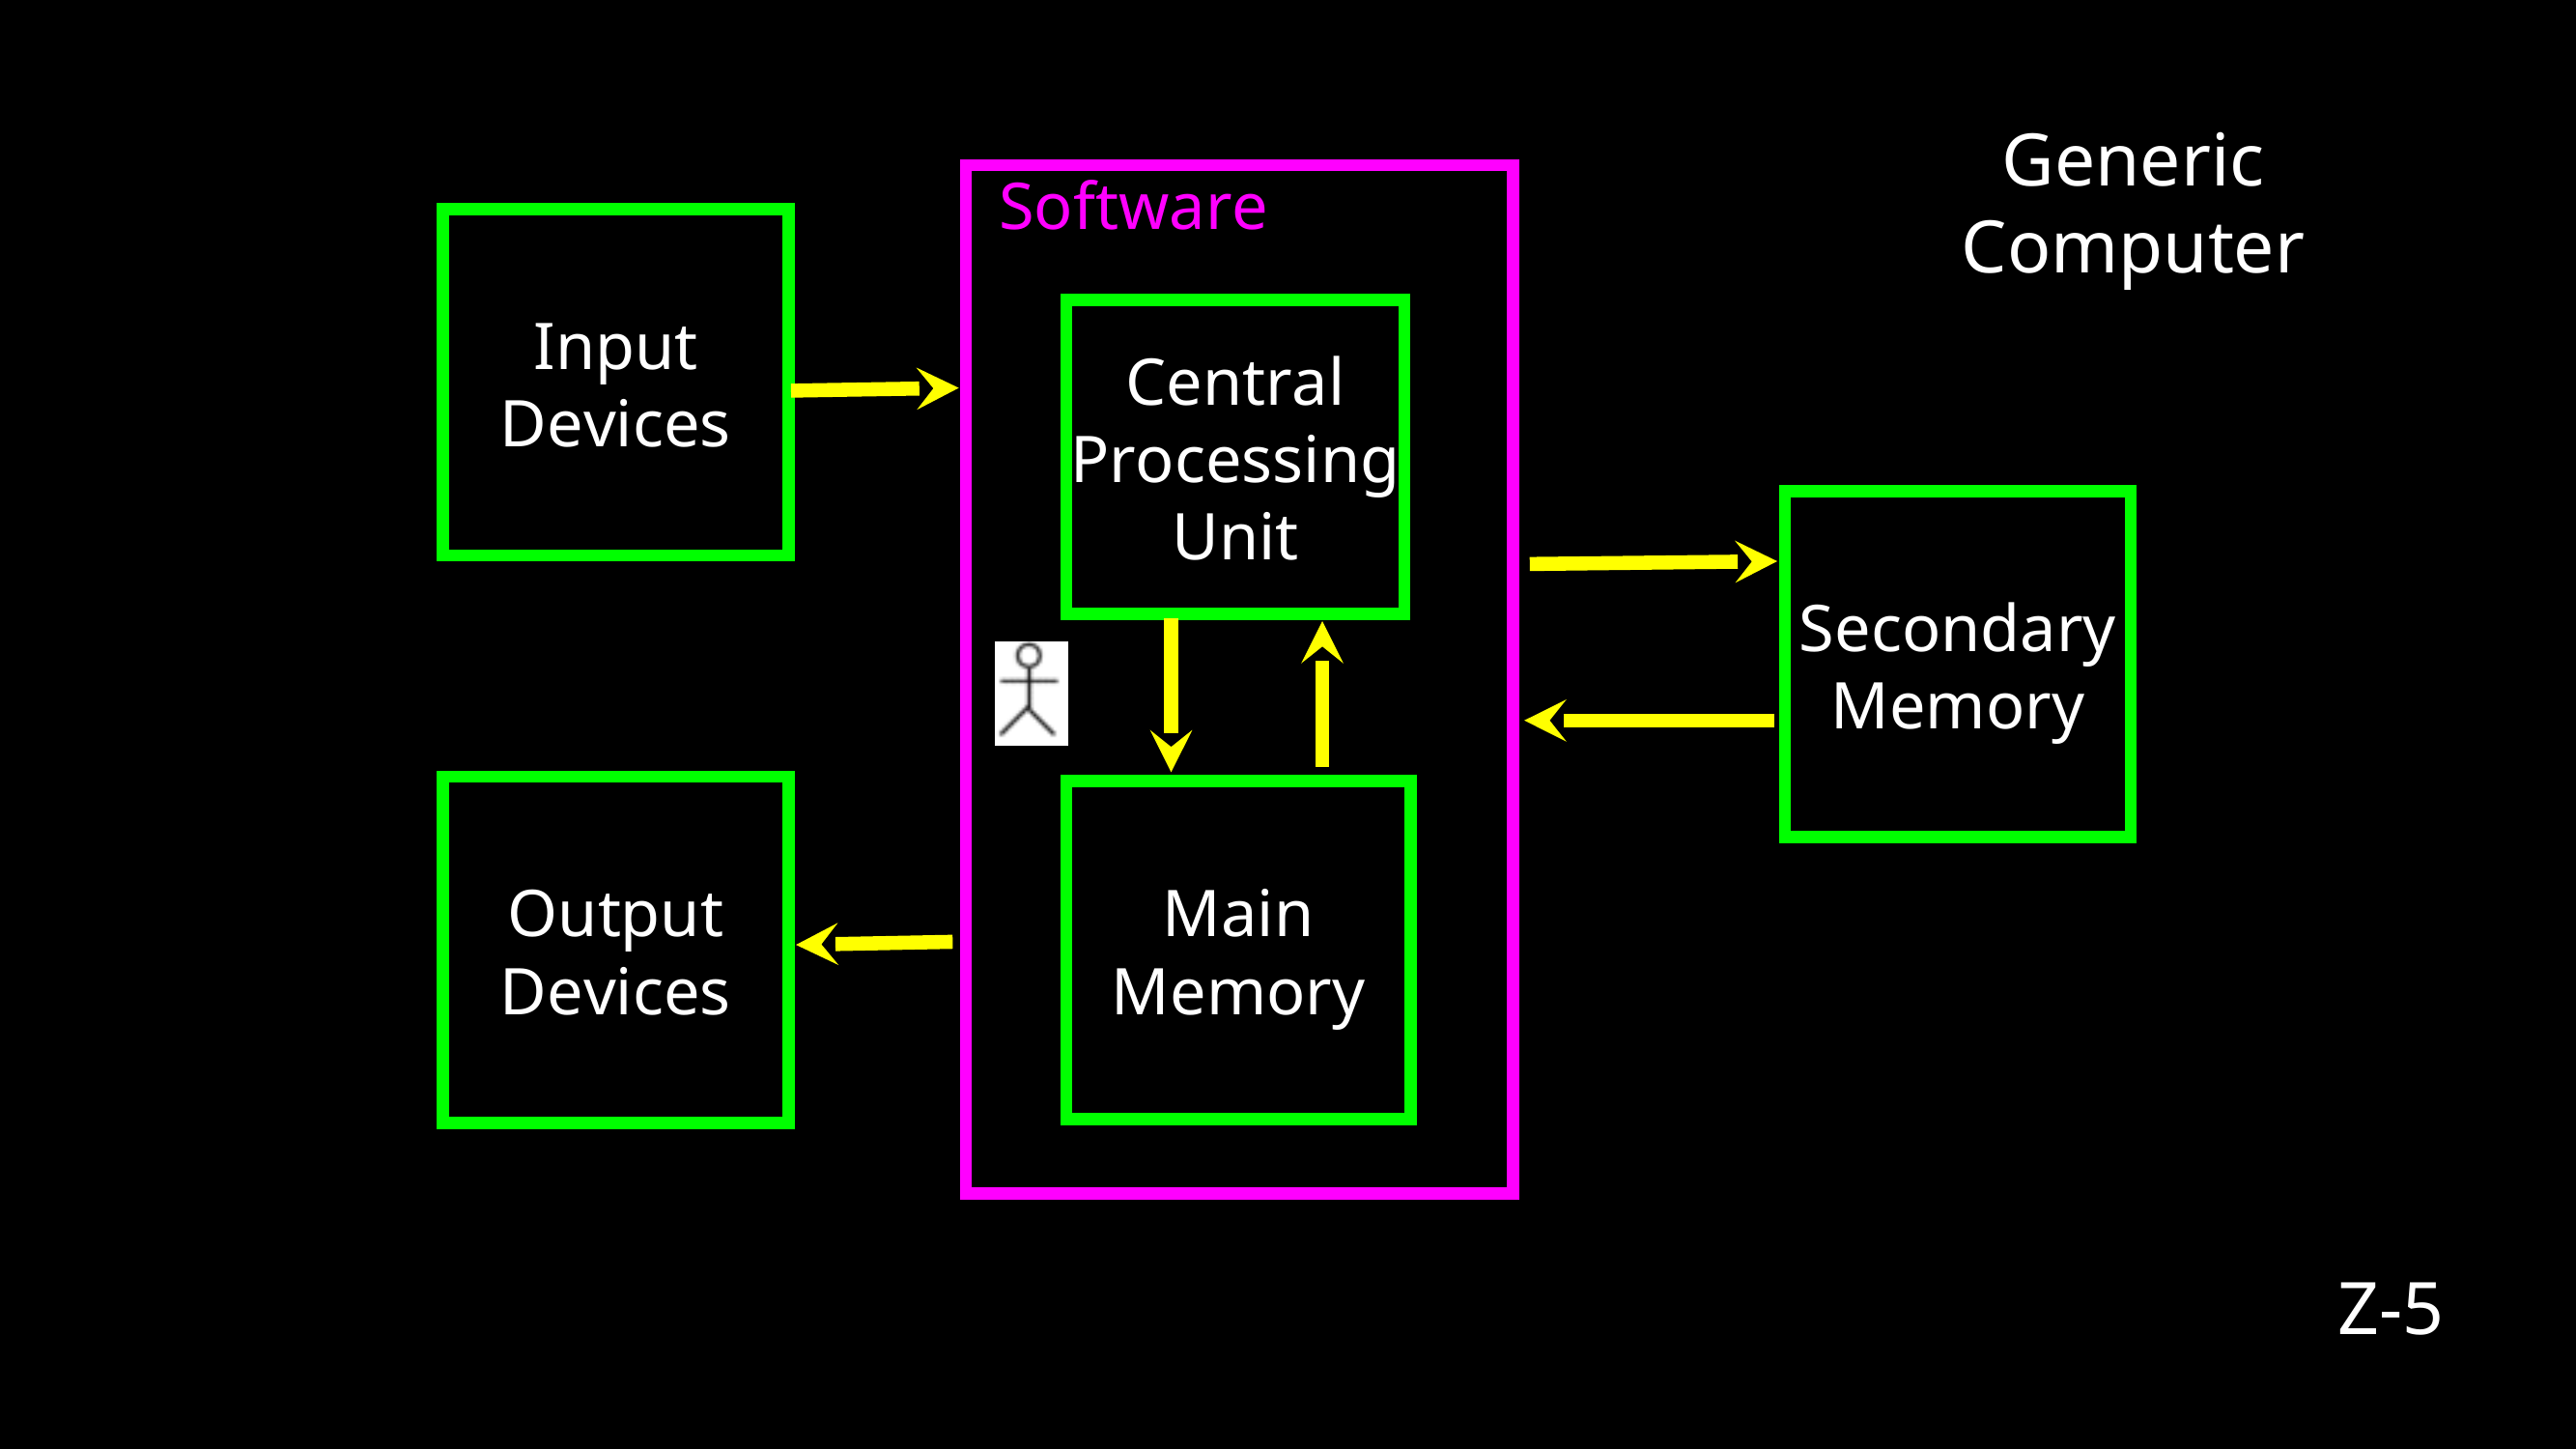

Generic
Computer
 Software
Input
Devices
Central
Processing
Unit
Secondary
Memory
Output
Devices
Main
Memory
Z-5